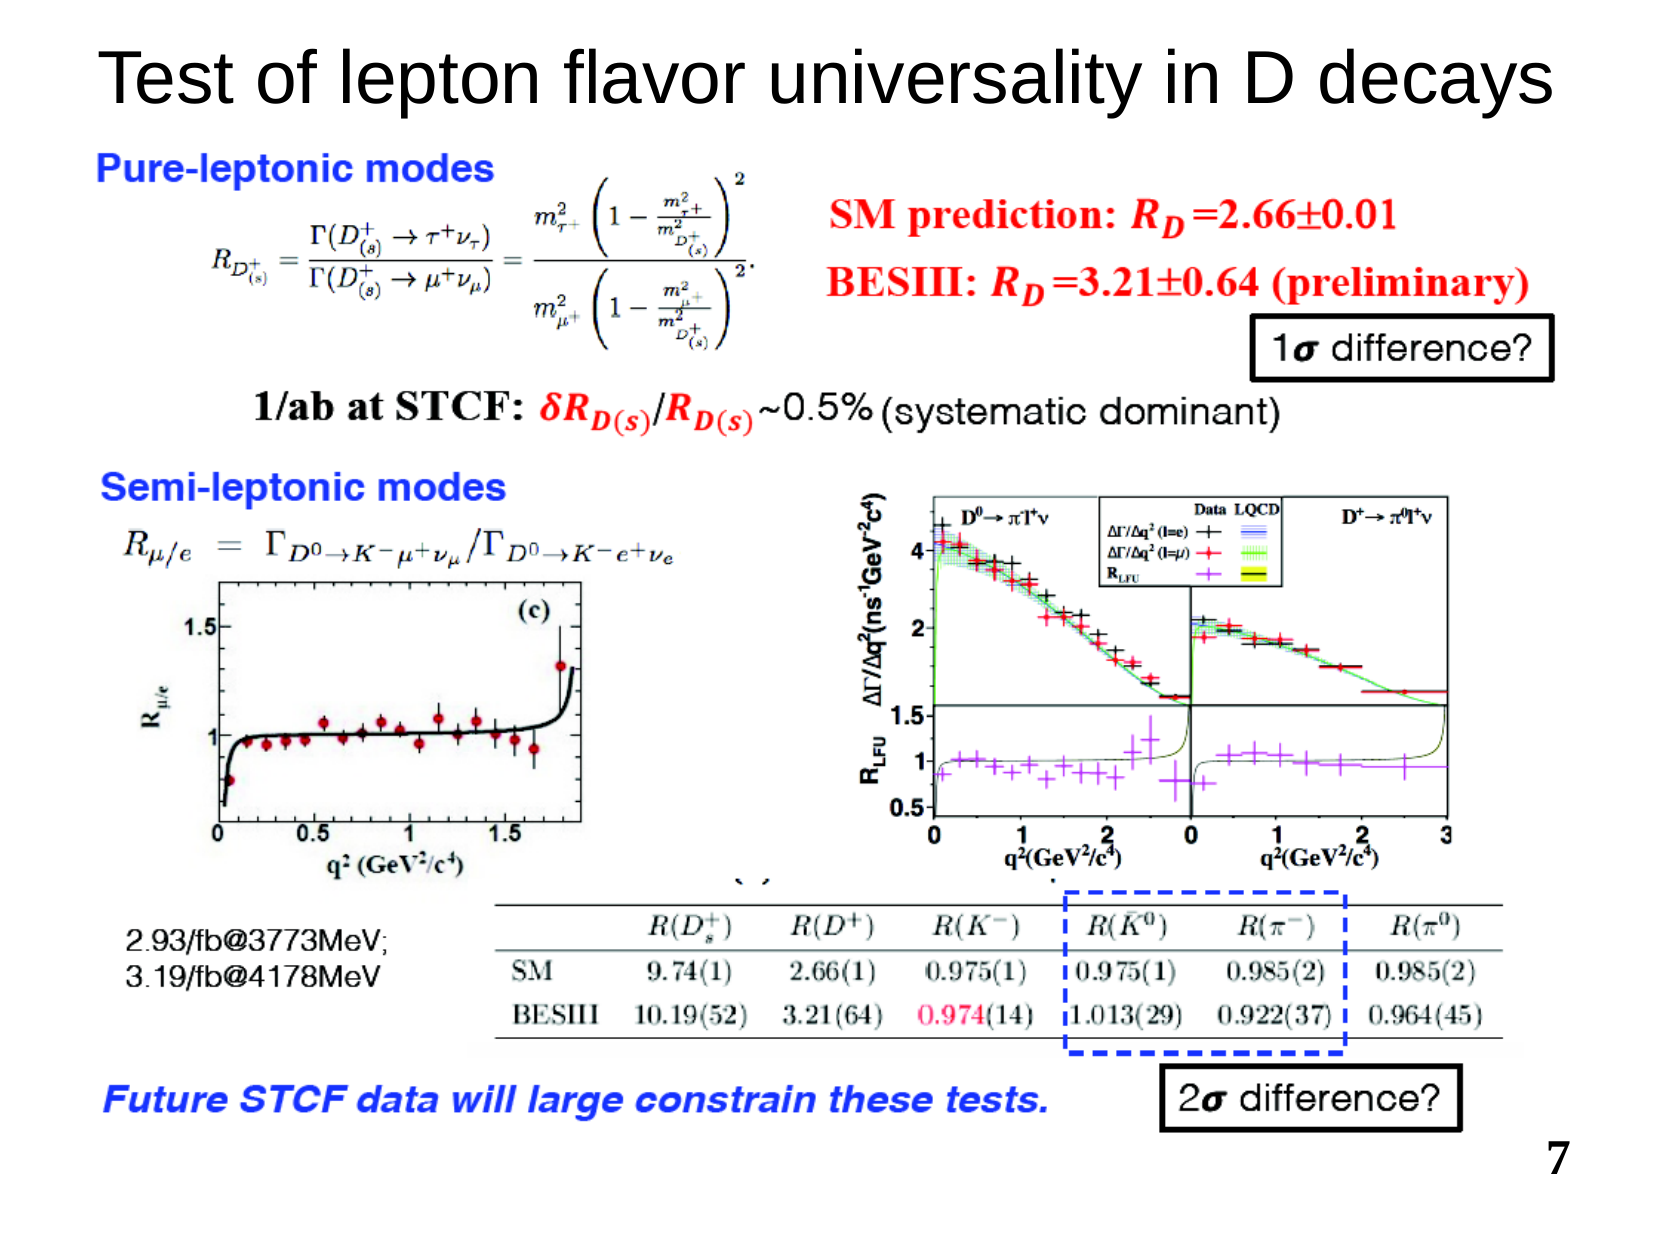

# Test of lepton flavor universality in D decays
7